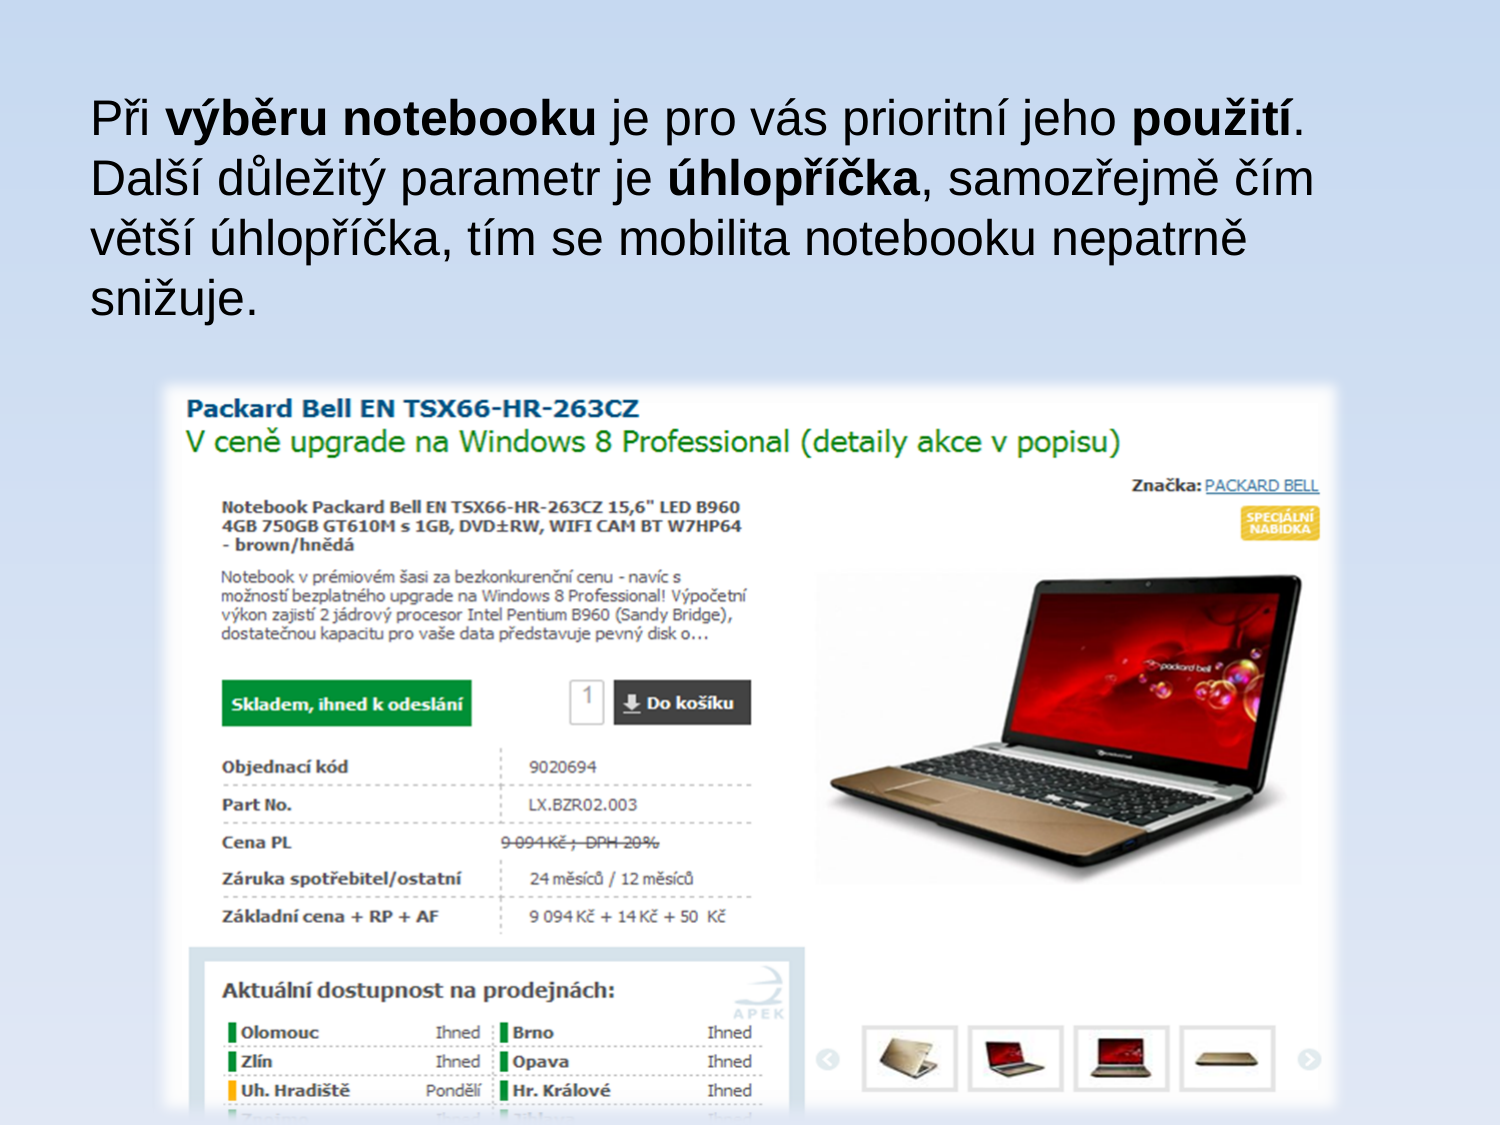

# Při výběru notebooku je pro vás prioritní jeho použití. Další důležitý parametr je úhlopříčka, samozřejmě čím větší úhlopříčka, tím se mobilita notebooku nepatrně snižuje.